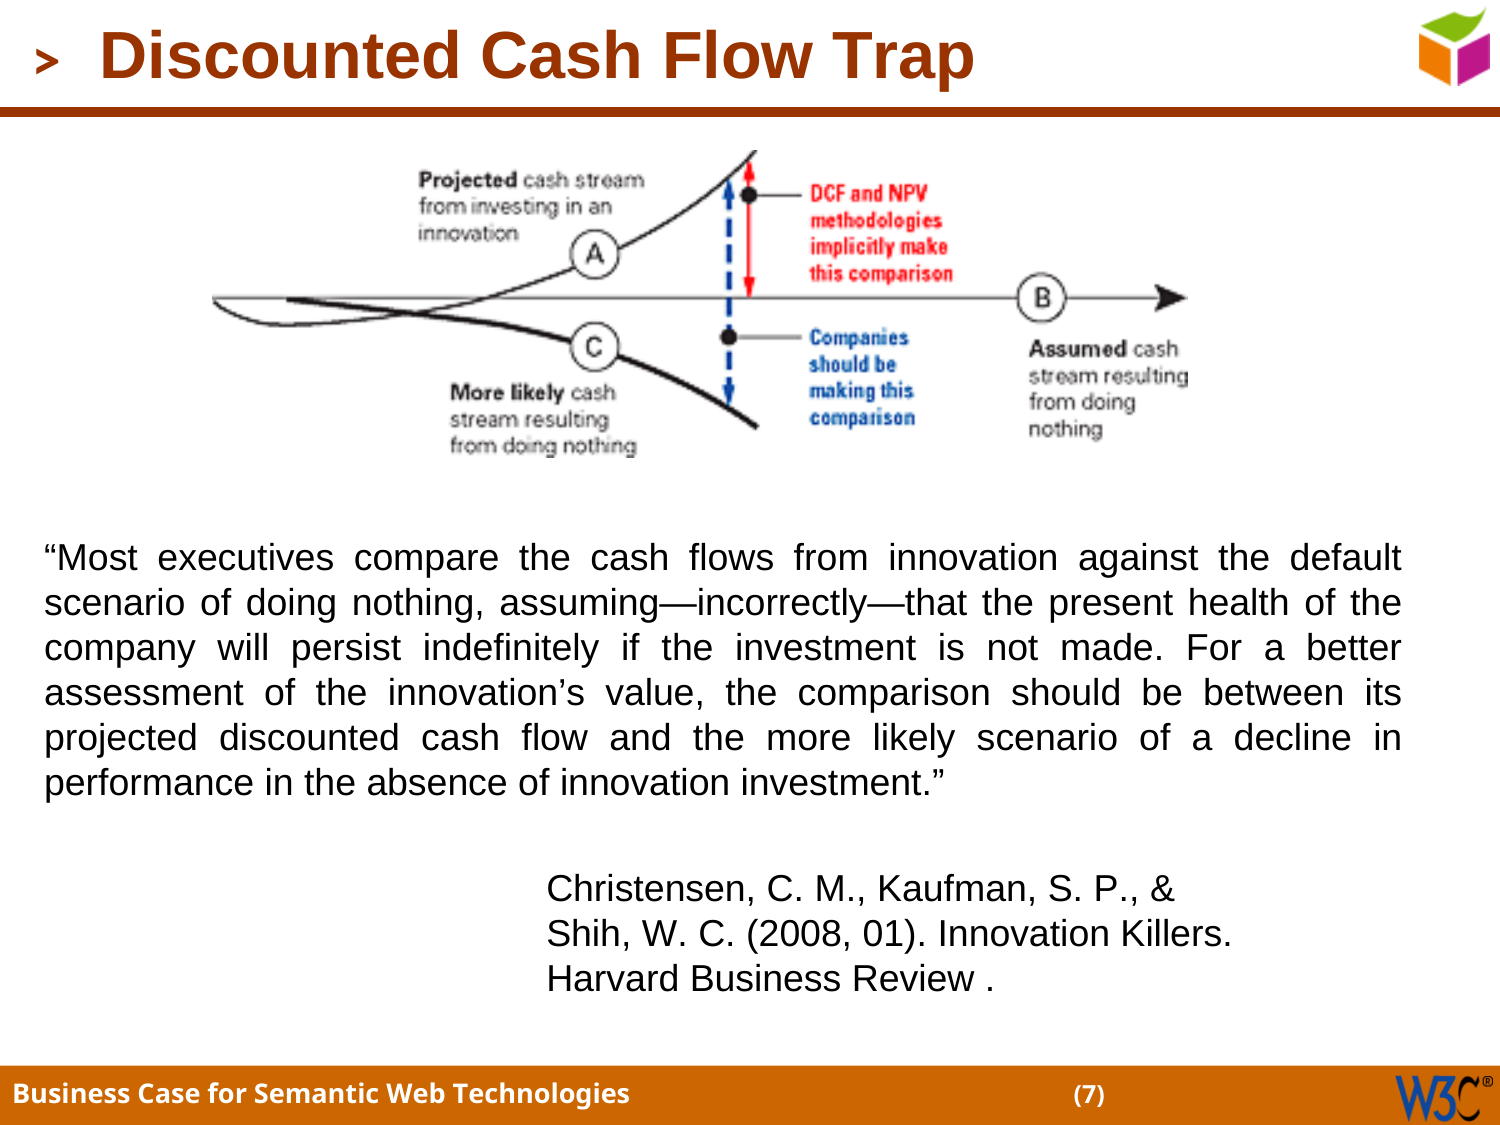

# Discounted Cash Flow Trap
“Most executives compare the cash flows from innovation against the default scenario of doing nothing, assuming—incorrectly—that the present health of the company will persist indefinitely if the investment is not made. For a better assessment of the innovation’s value, the comparison should be between its projected discounted cash flow and the more likely scenario of a decline in performance in the absence of innovation investment.”
Christensen, C. M., Kaufman, S. P., & Shih, W. C. (2008, 01). Innovation Killers. Harvard Business Review .